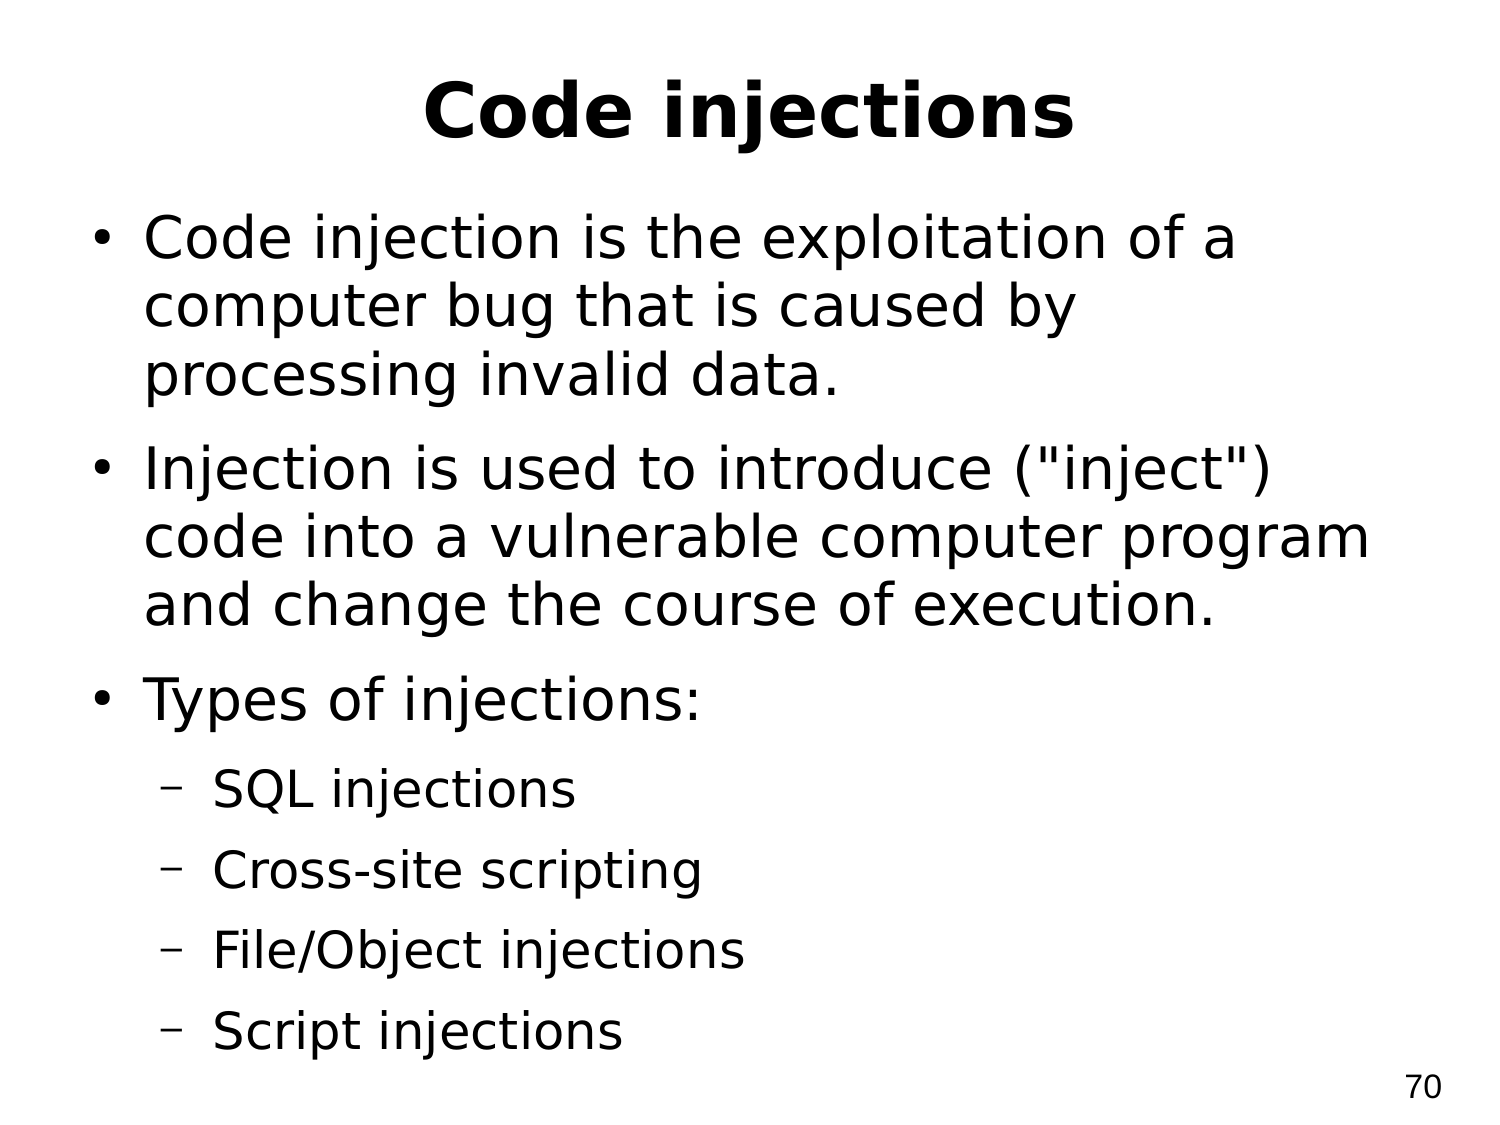

# Code injections
Code injection is the exploitation of a computer bug that is caused by processing invalid data.
Injection is used to introduce ("inject") code into a vulnerable computer program and change the course of execution.
Types of injections:
SQL injections
Cross-site scripting
File/Object injections
Script injections